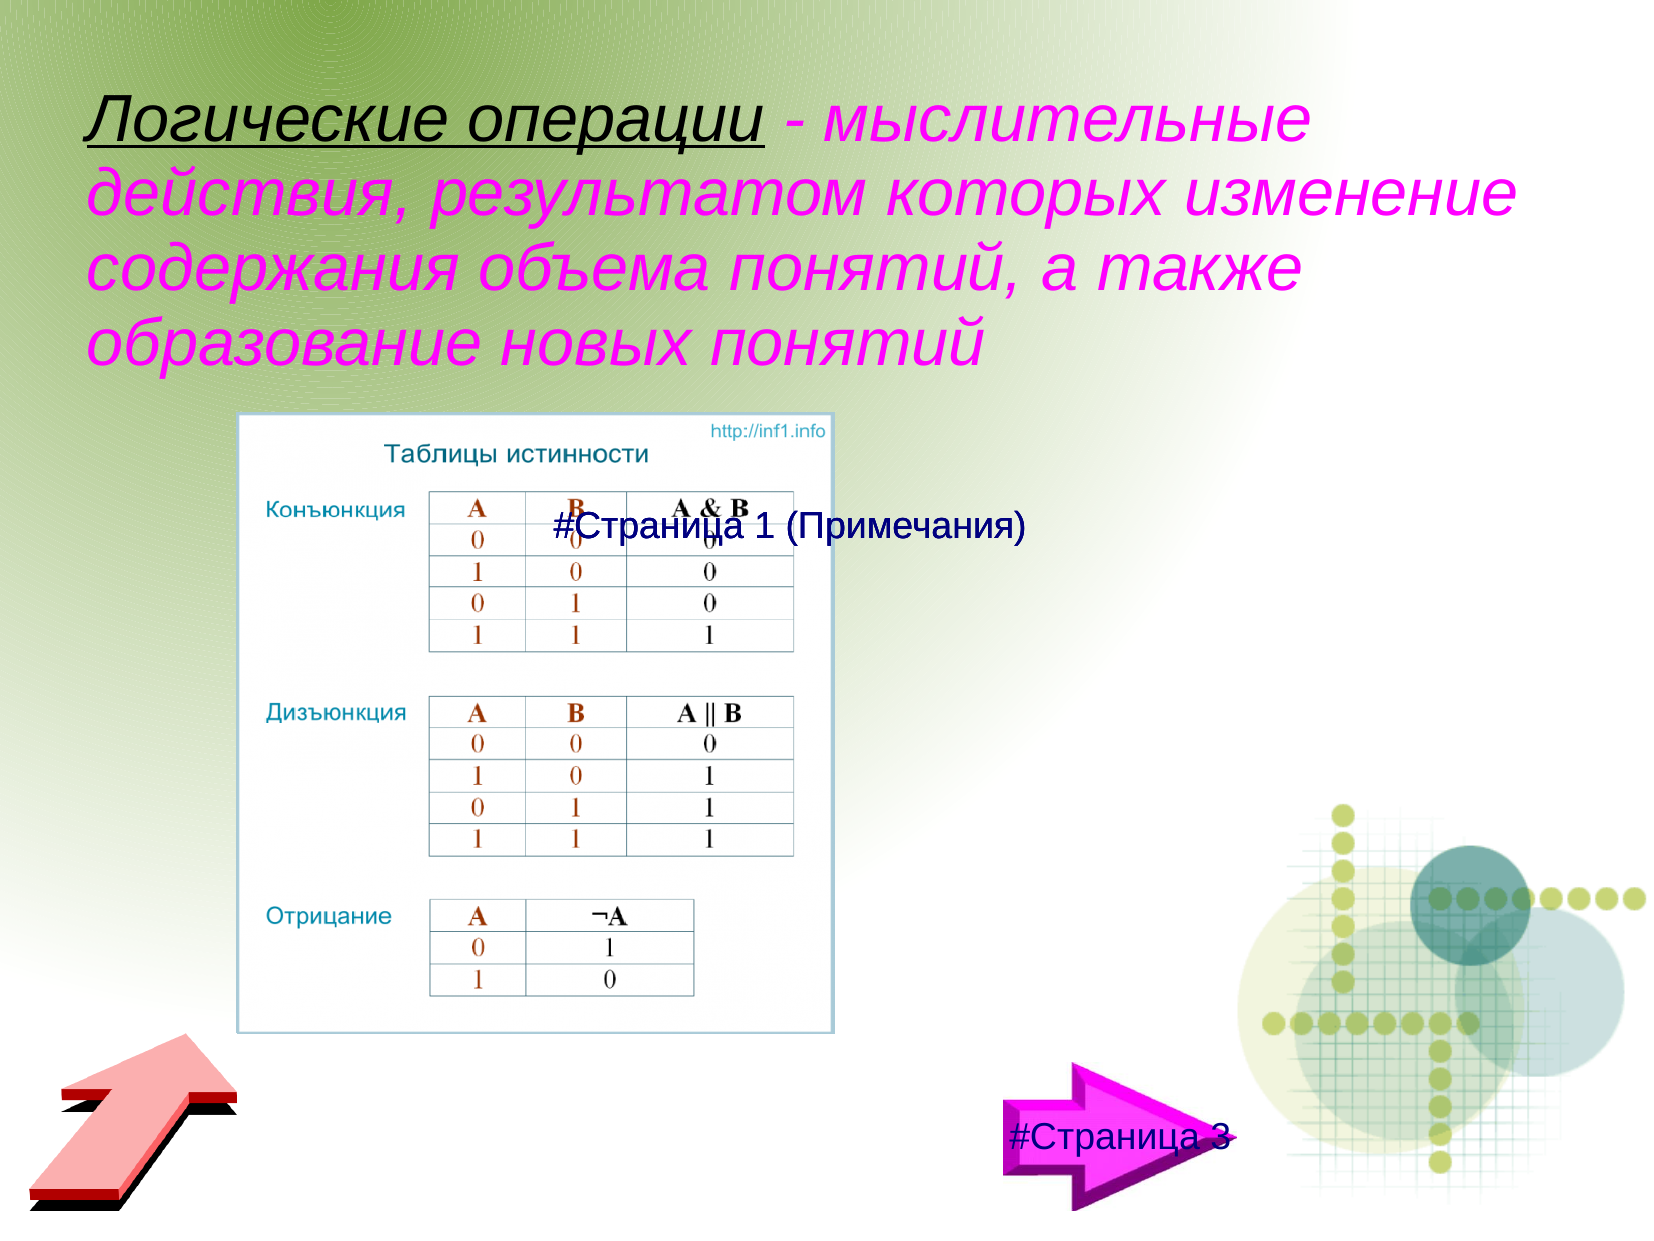

Логические операции - мыслительные действия, результатом которых изменение содержания объема понятий, а также образование новых понятий
#Страница 1 (Примечания)
#Страница 1 (Примечания)
#Страница 1 (Примечания)
#Страница 3